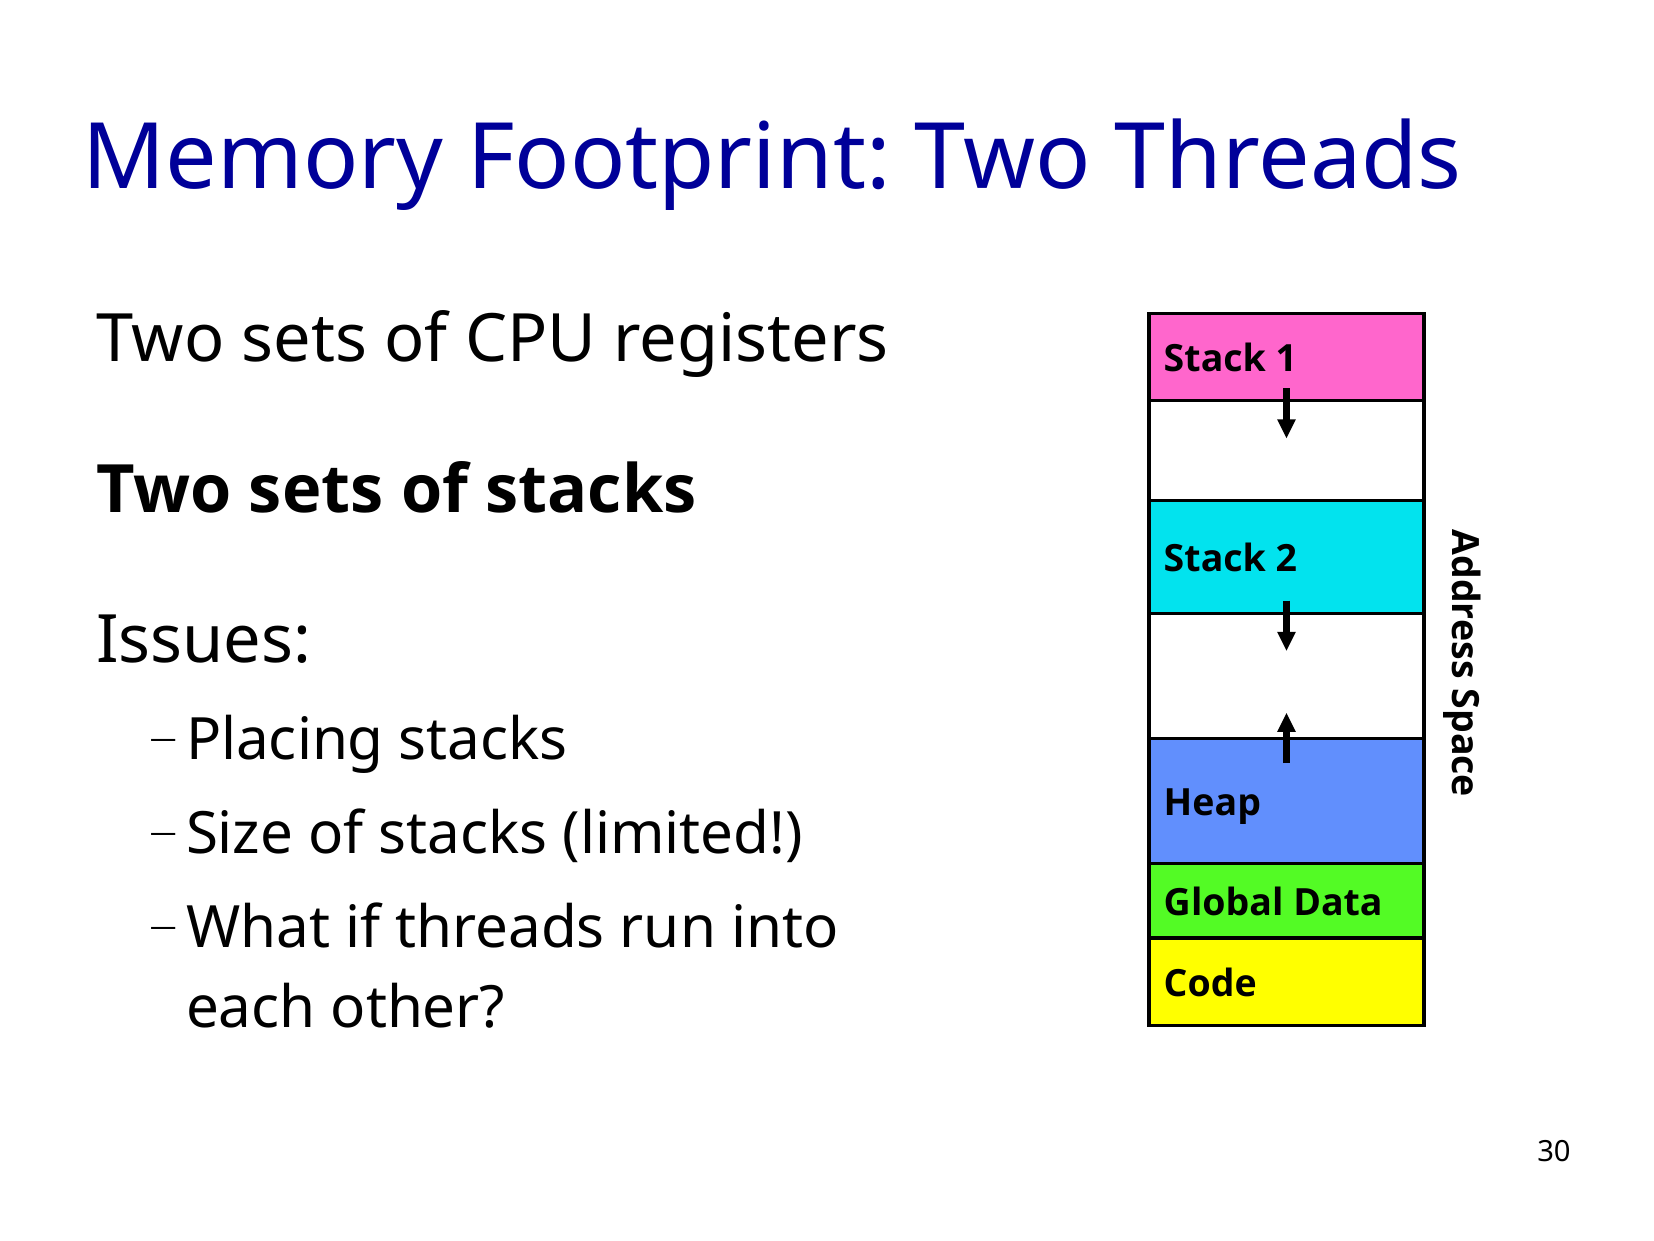

# Memory Footprint: Two Threads
Two sets of CPU registers
Two sets of stacks
Issues:
Placing stacks
Size of stacks (limited!)
What if threads run into each other?
Stack 1
Stack 2
Heap
Global Data
Code
Address Space
30